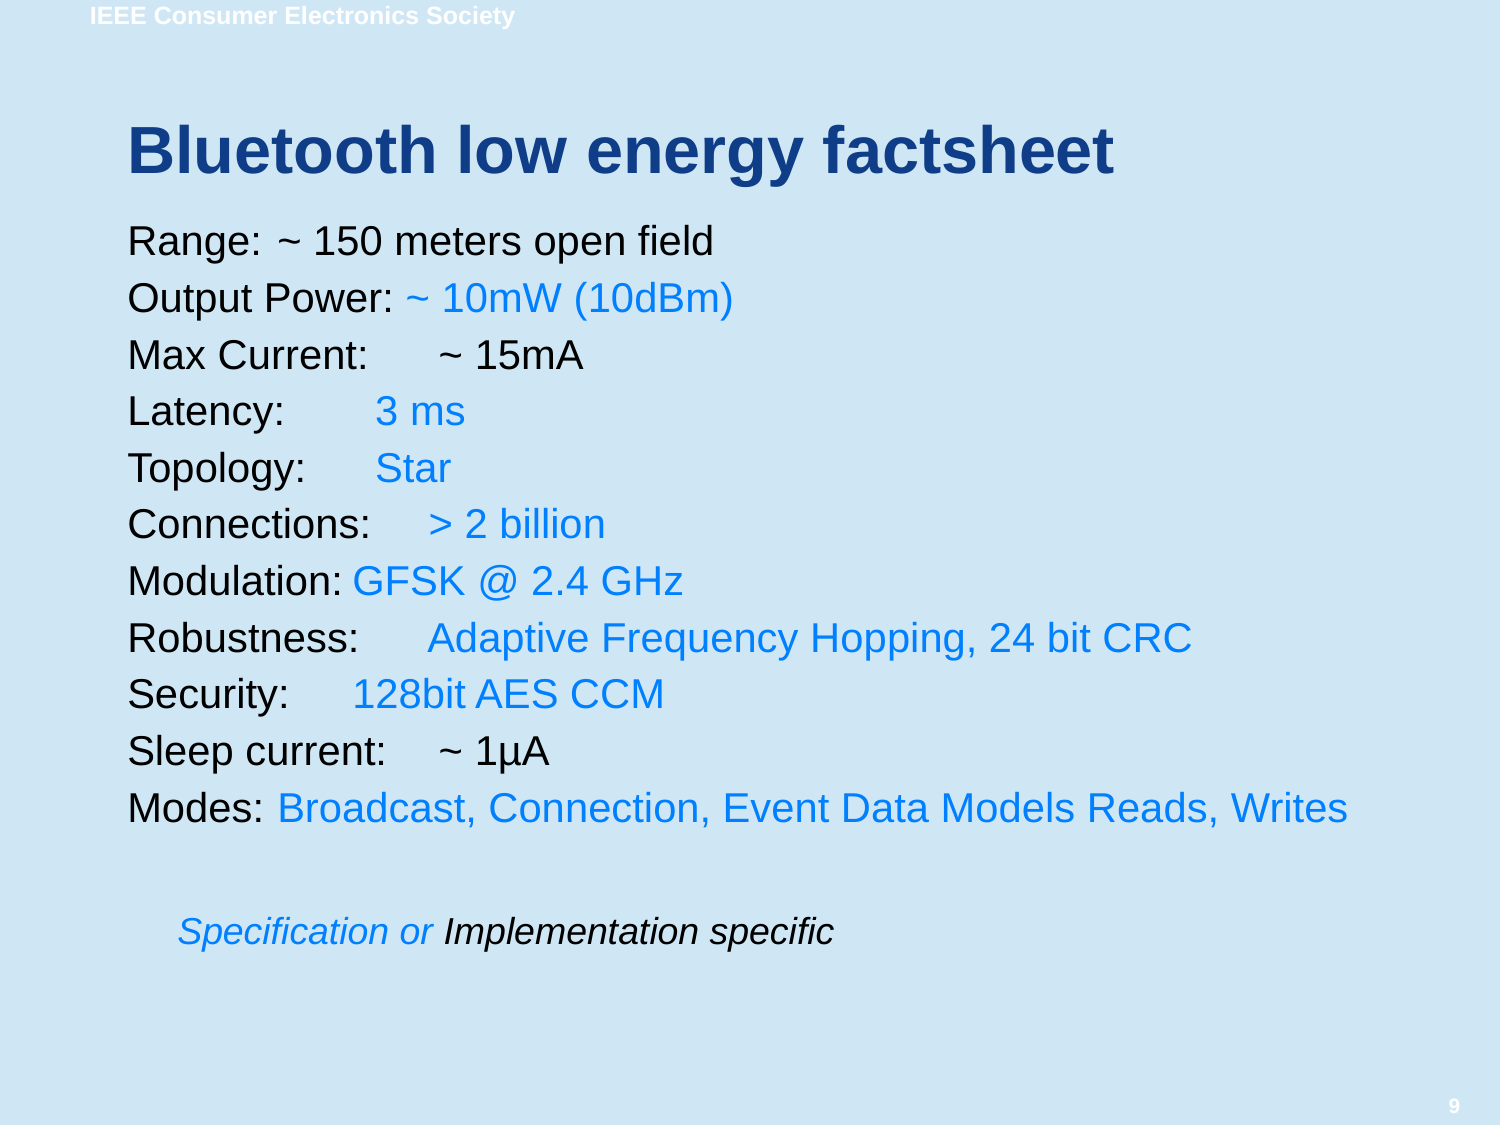

# Bluetooth low energy factsheet
Range: 	~ 150 meters open field
Output Power: ~ 10mW (10dBm)
Max Current:	 ~ 15mA
Latency:	 3 ms
Topology:	 Star
Connections: > 2 billion
Modulation:	GFSK @ 2.4 GHz
Robustness:	Adaptive Frequency Hopping, 24 bit CRC
Security:	128bit AES CCM
Sleep current:	 ~ 1µA
Modes:	Broadcast, Connection, Event Data Models Reads, Writes
Specification or Implementation specific